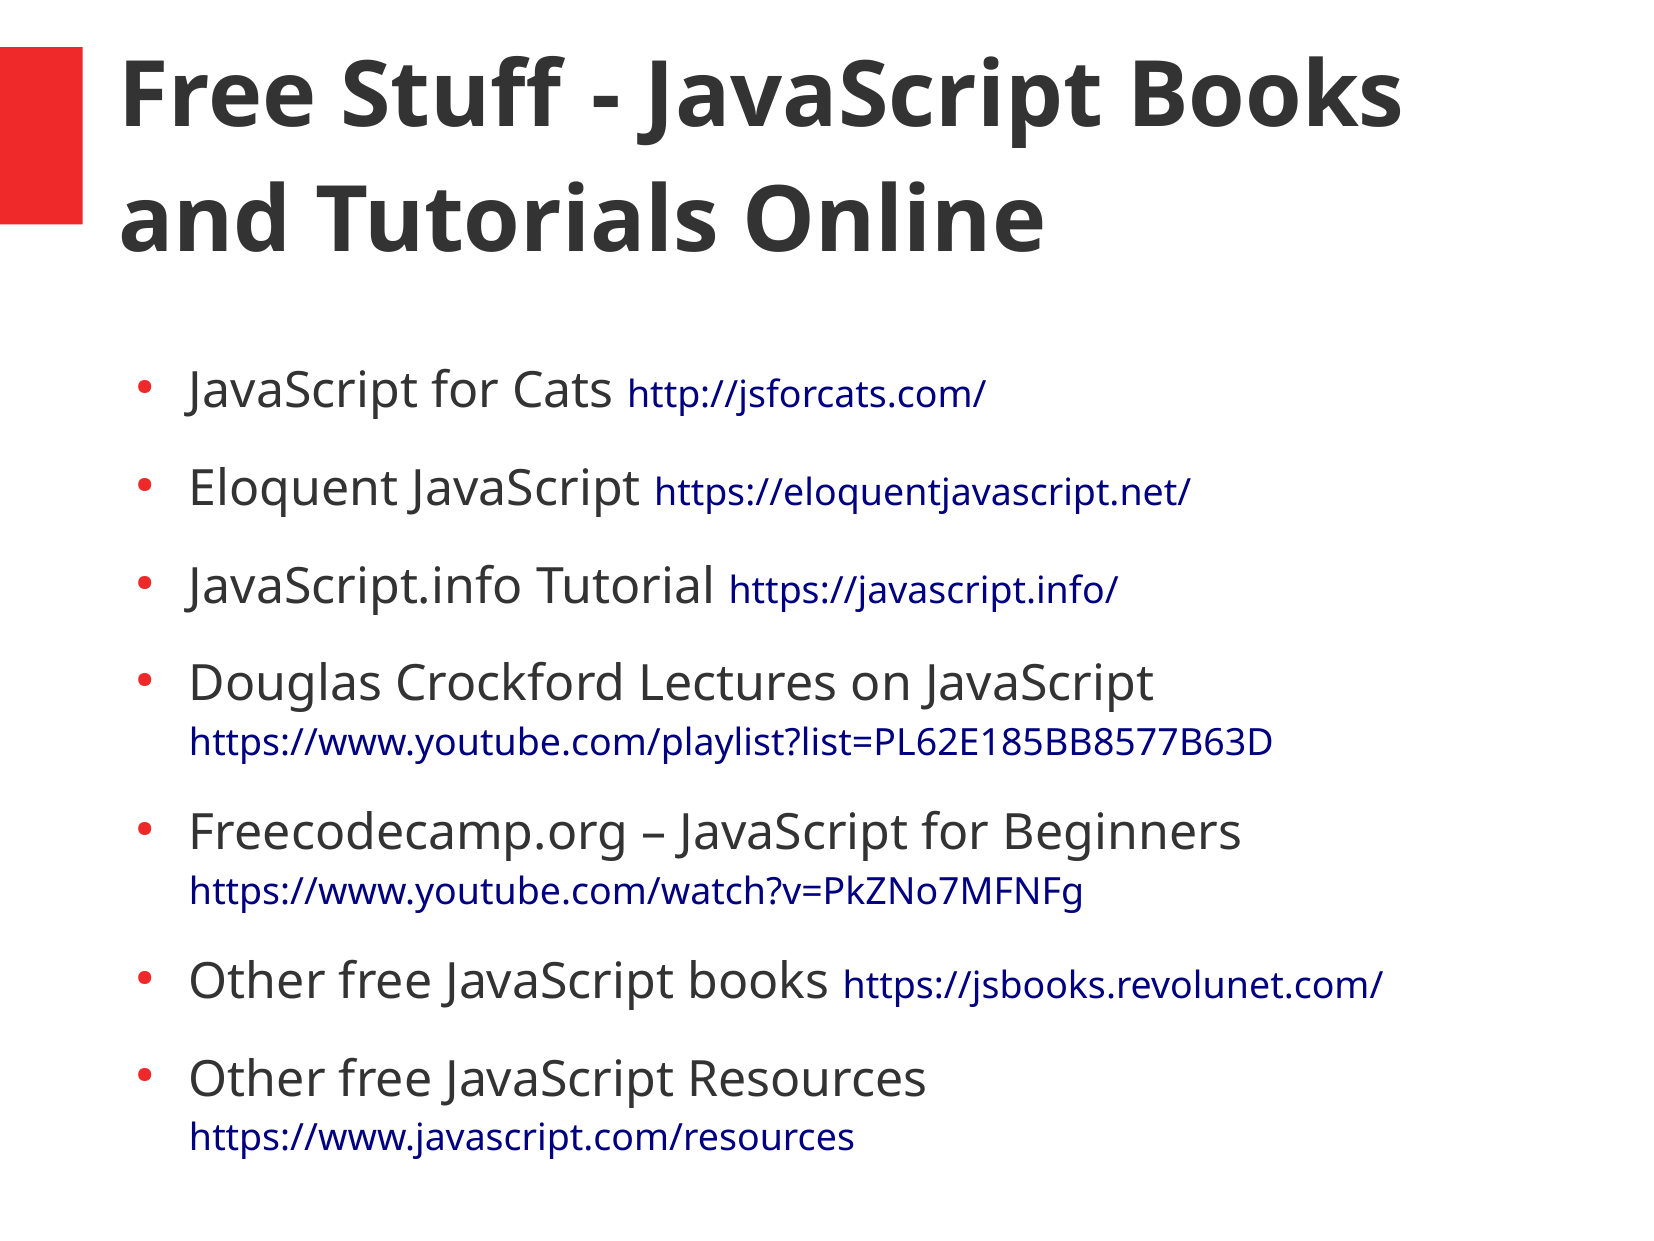

# Free Stuff	 - JavaScript Books and Tutorials Online
JavaScript for Cats http://jsforcats.com/
Eloquent JavaScript https://eloquentjavascript.net/
JavaScript.info Tutorial https://javascript.info/
Douglas Crockford Lectures on JavaScript https://www.youtube.com/playlist?list=PL62E185BB8577B63D
Freecodecamp.org – JavaScript for Beginners https://www.youtube.com/watch?v=PkZNo7MFNFg
Other free JavaScript books https://jsbooks.revolunet.com/
Other free JavaScript Resources https://www.javascript.com/resources